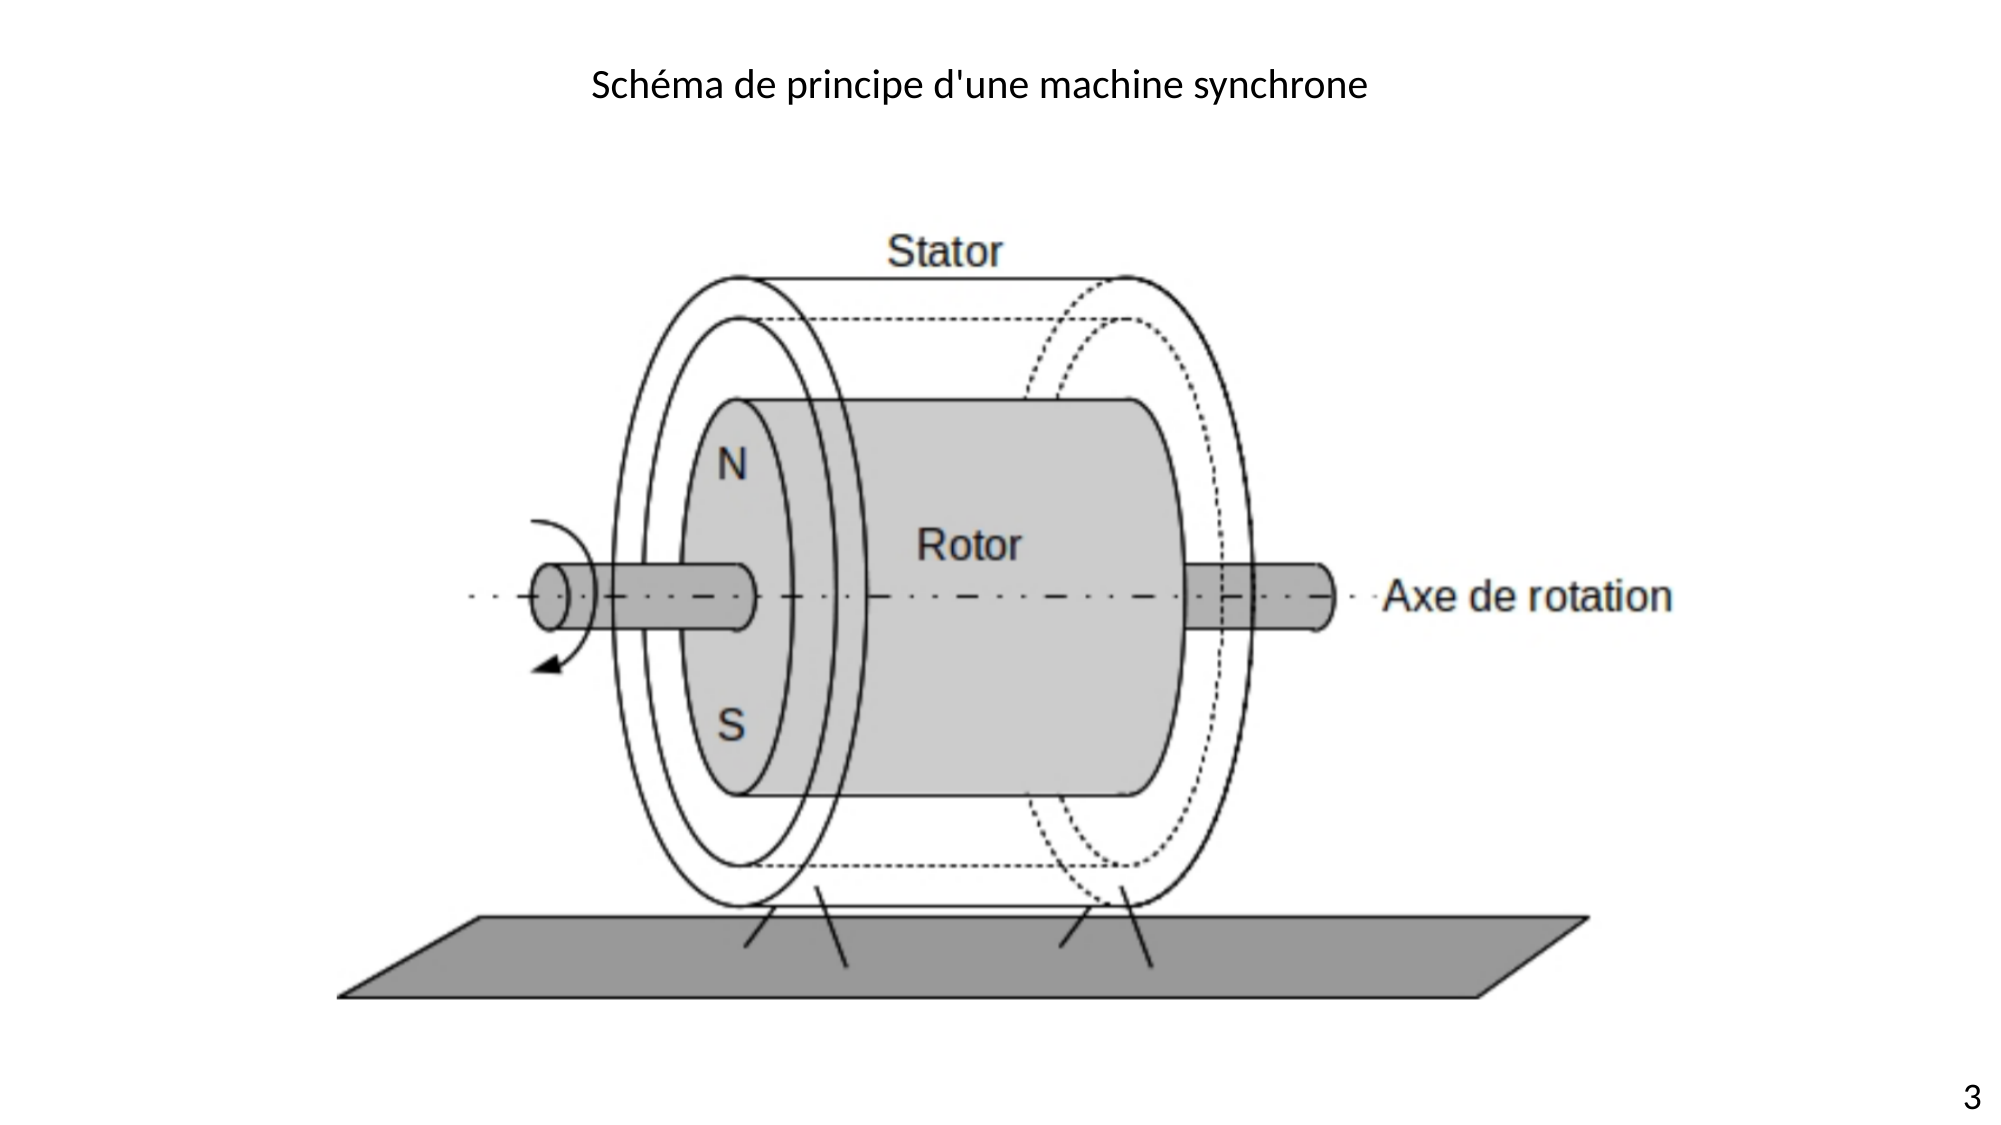

Schéma de principe d'une machine synchrone
3